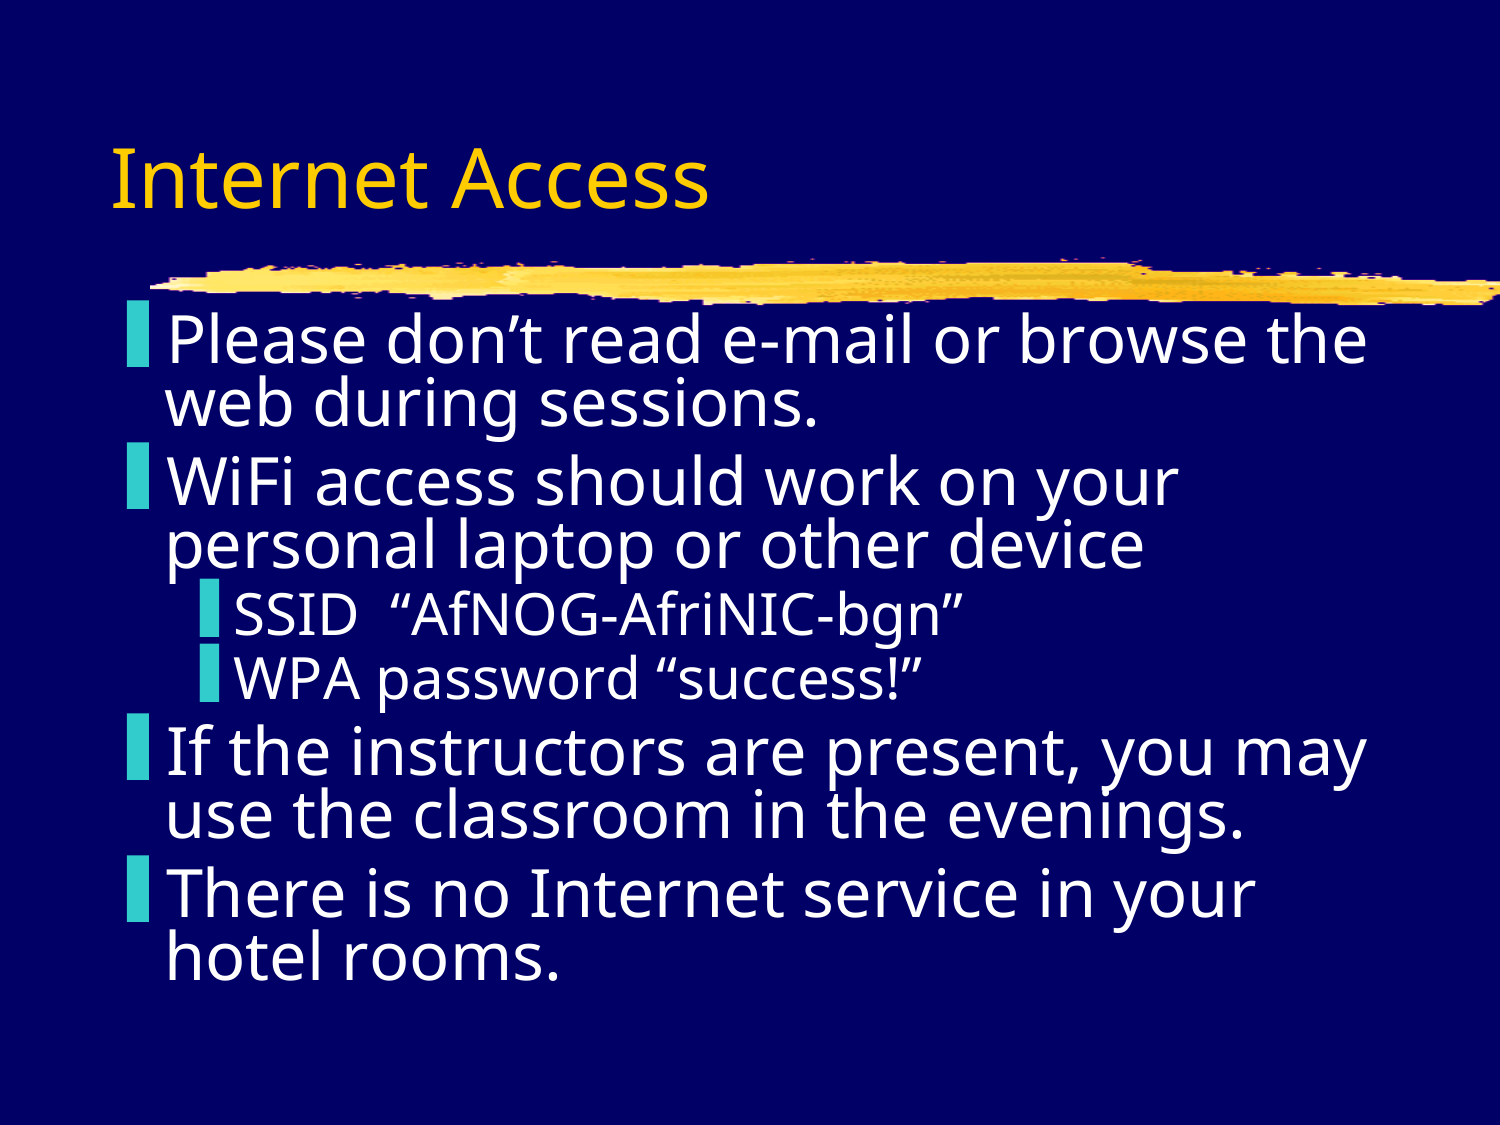

# Internet Access
Please don’t read e-mail or browse the web during sessions.
WiFi access should work on your personal laptop or other device
SSID “AfNOG-AfriNIC-bgn”
WPA password “success!”
If the instructors are present, you may use the classroom in the evenings.
There is no Internet service in your hotel rooms.